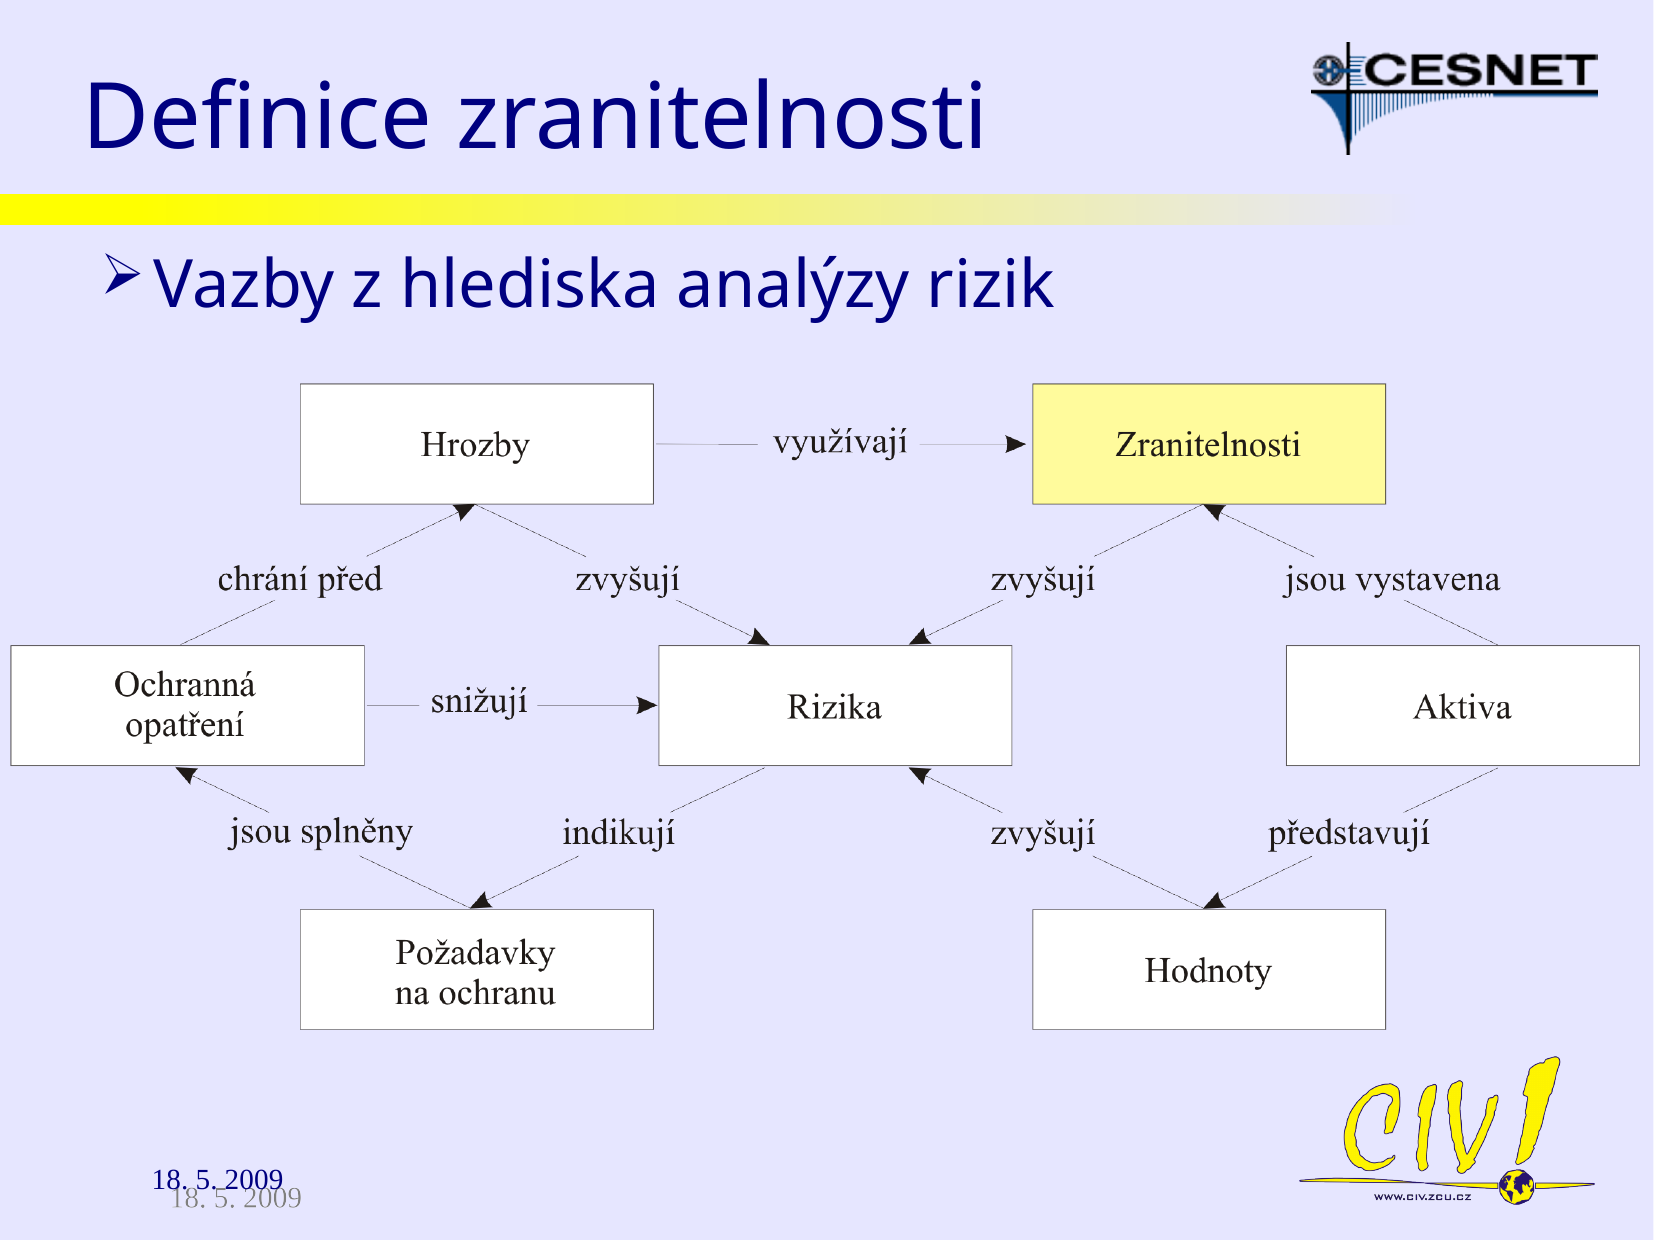

# Definice zranitelnosti
Vazby z hlediska analýzy rizik
18. 5. 2009